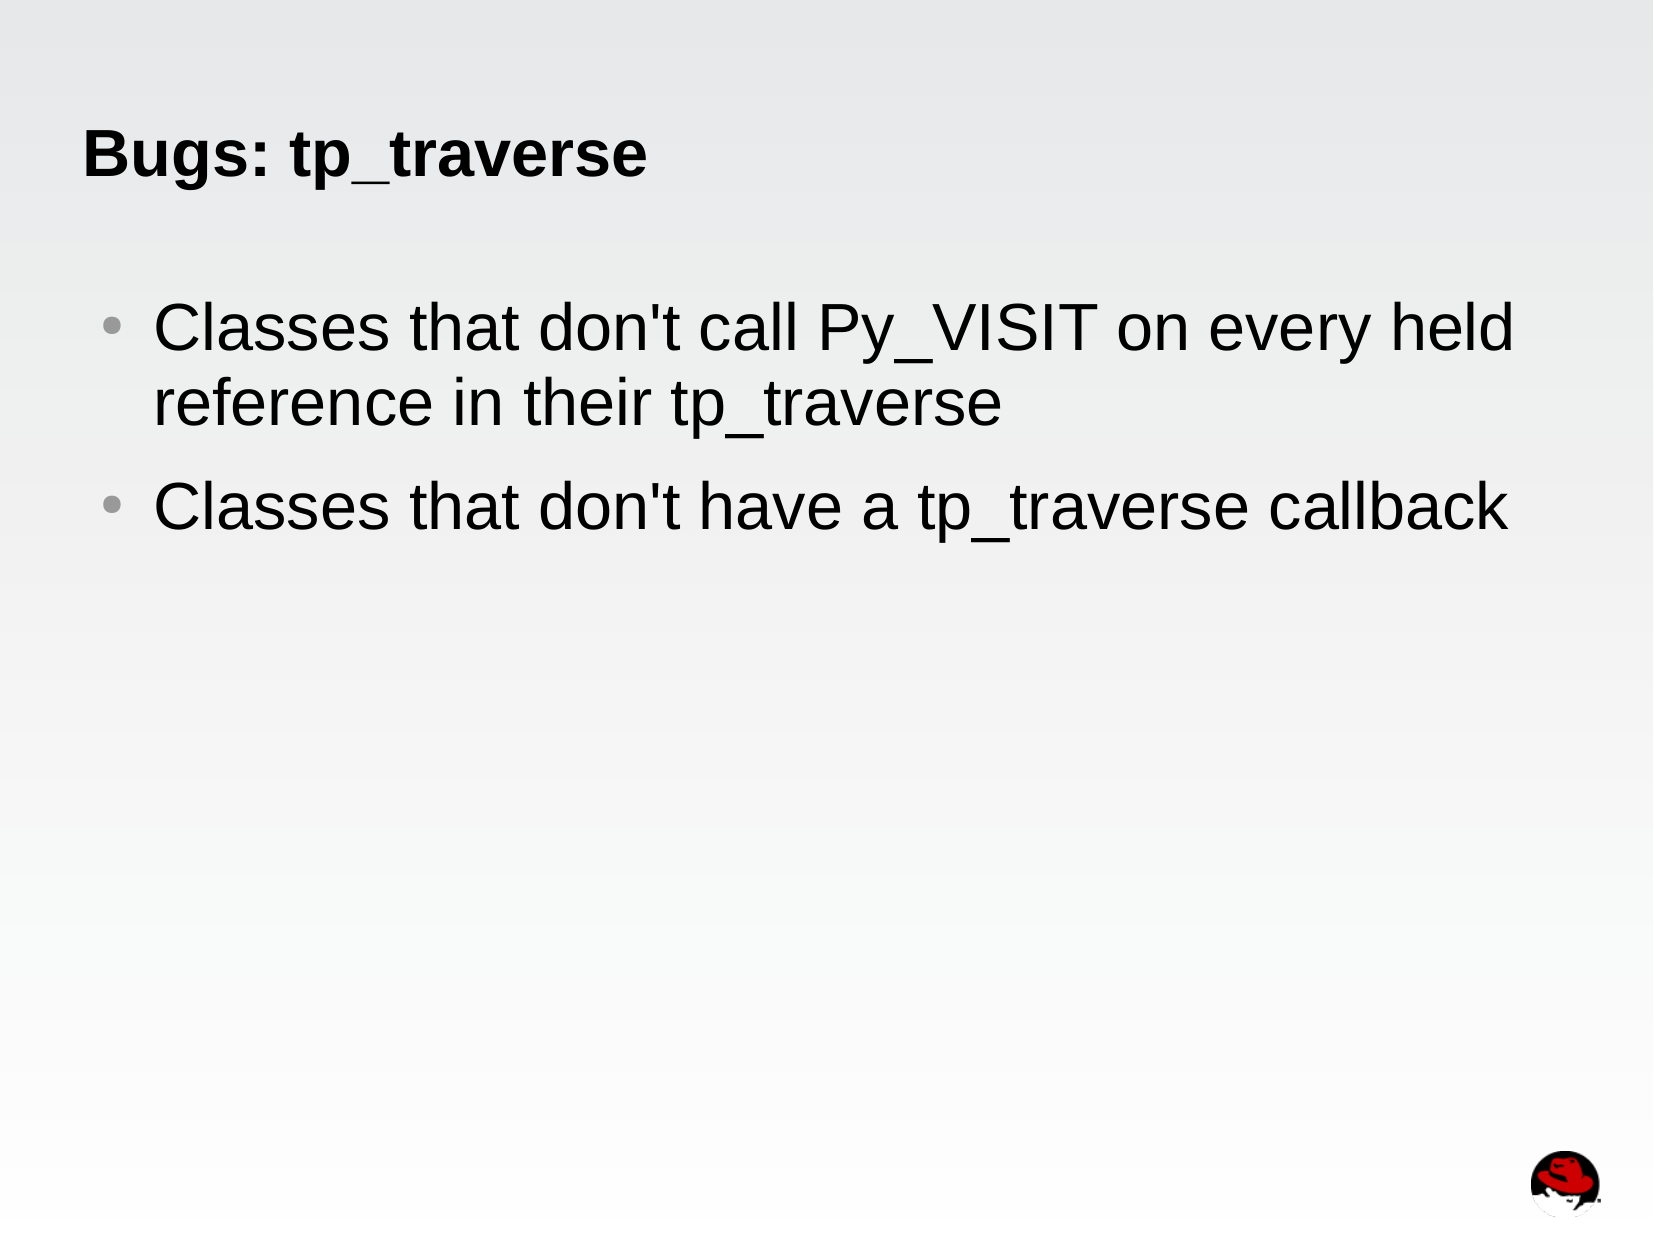

# Bugs: tp_traverse
Classes that don't call Py_VISIT on every held reference in their tp_traverse
Classes that don't have a tp_traverse callback